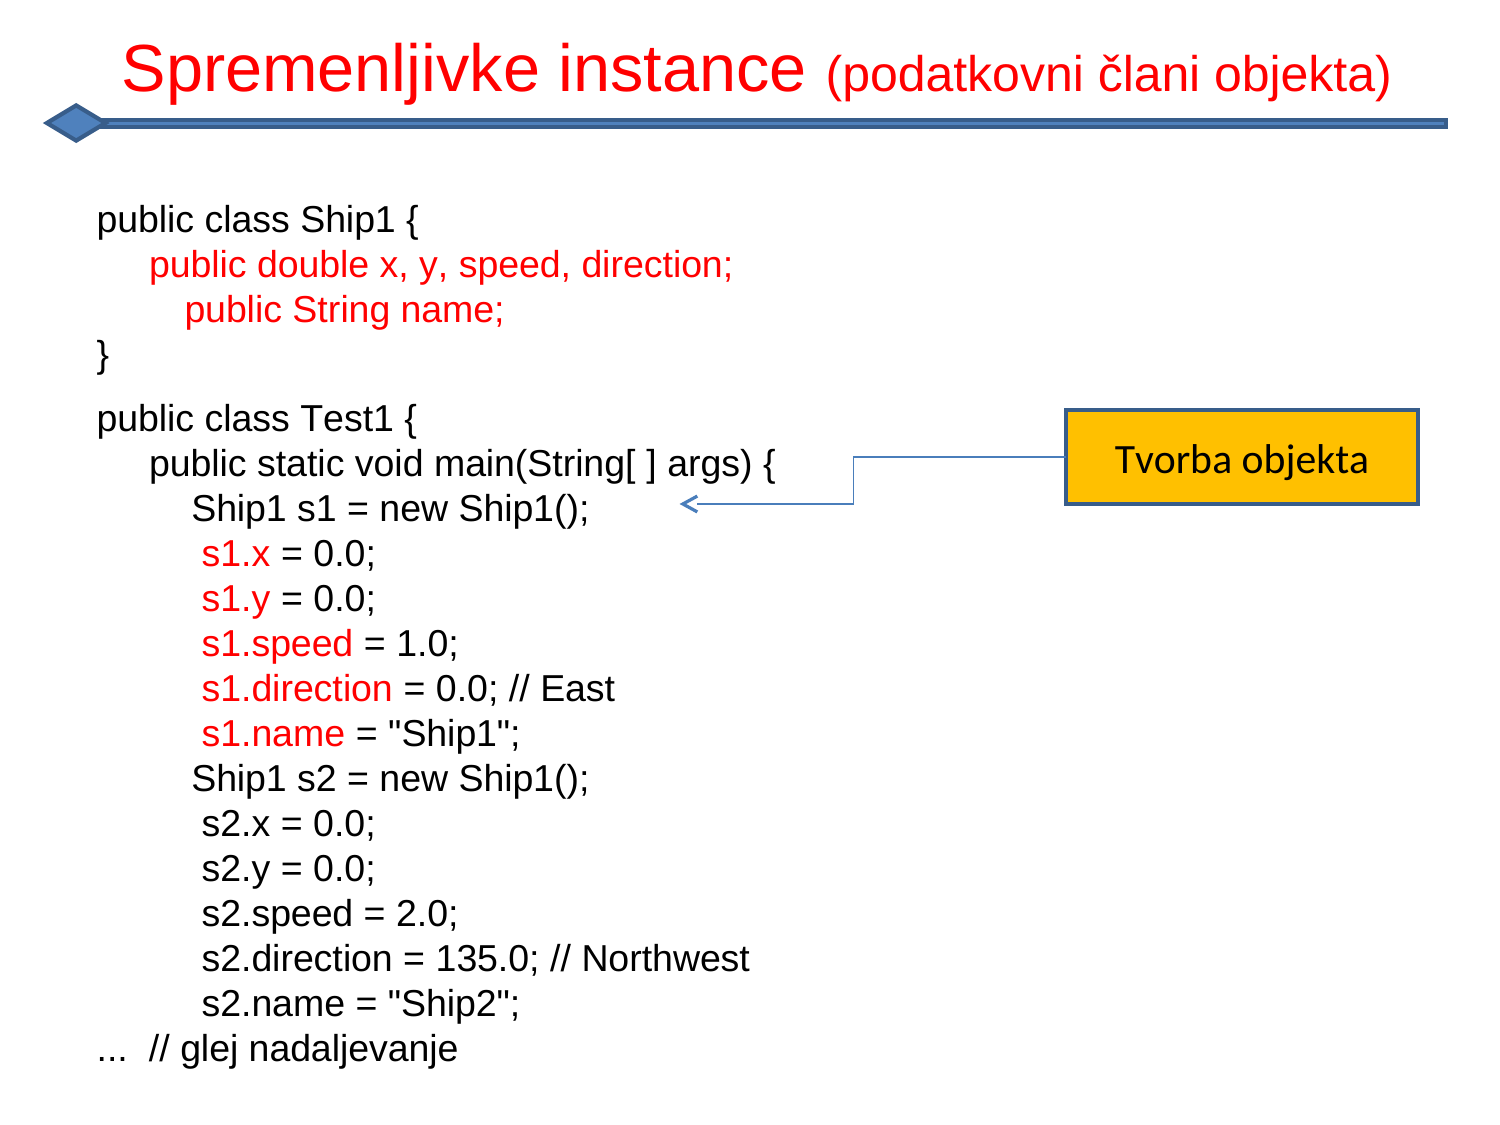

# Spremenljivke instance (podatkovni člani objekta)
public class Ship1 {
 public double x, y, speed, direction;
 public String name;
}
public class Test1 {
 public static void main(String[ ] args) {
 Ship1 s1 = new Ship1();
 s1.x = 0.0;
 s1.y = 0.0;
 s1.speed = 1.0;
 s1.direction = 0.0; // East
 s1.name = "Ship1";
 Ship1 s2 = new Ship1();
 s2.x = 0.0;
 s2.y = 0.0;
 s2.speed = 2.0;
 s2.direction = 135.0; // Northwest
 s2.name = "Ship2";
... // glej nadaljevanje
Tvorba objekta